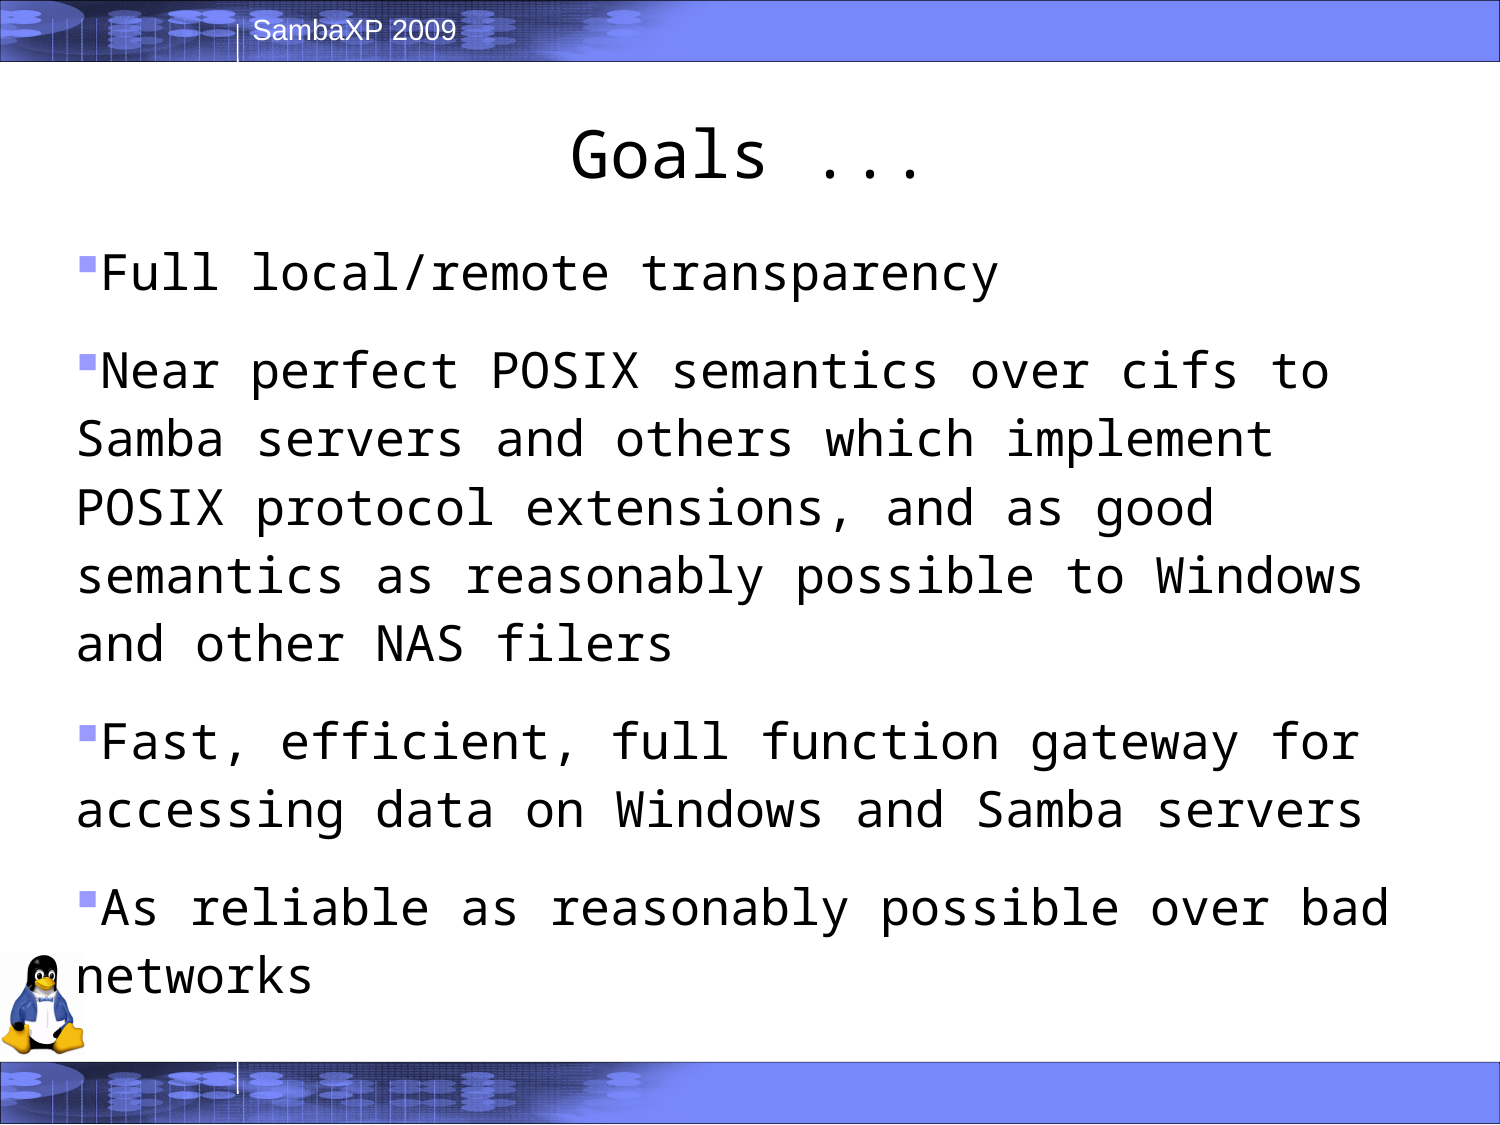

# Goals ...
Full local/remote transparency
Near perfect POSIX semantics over cifs to Samba servers and others which implement POSIX protocol extensions, and as good semantics as reasonably possible to Windows and other NAS filers
Fast, efficient, full function gateway for accessing data on Windows and Samba servers
As reliable as reasonably possible over bad networks